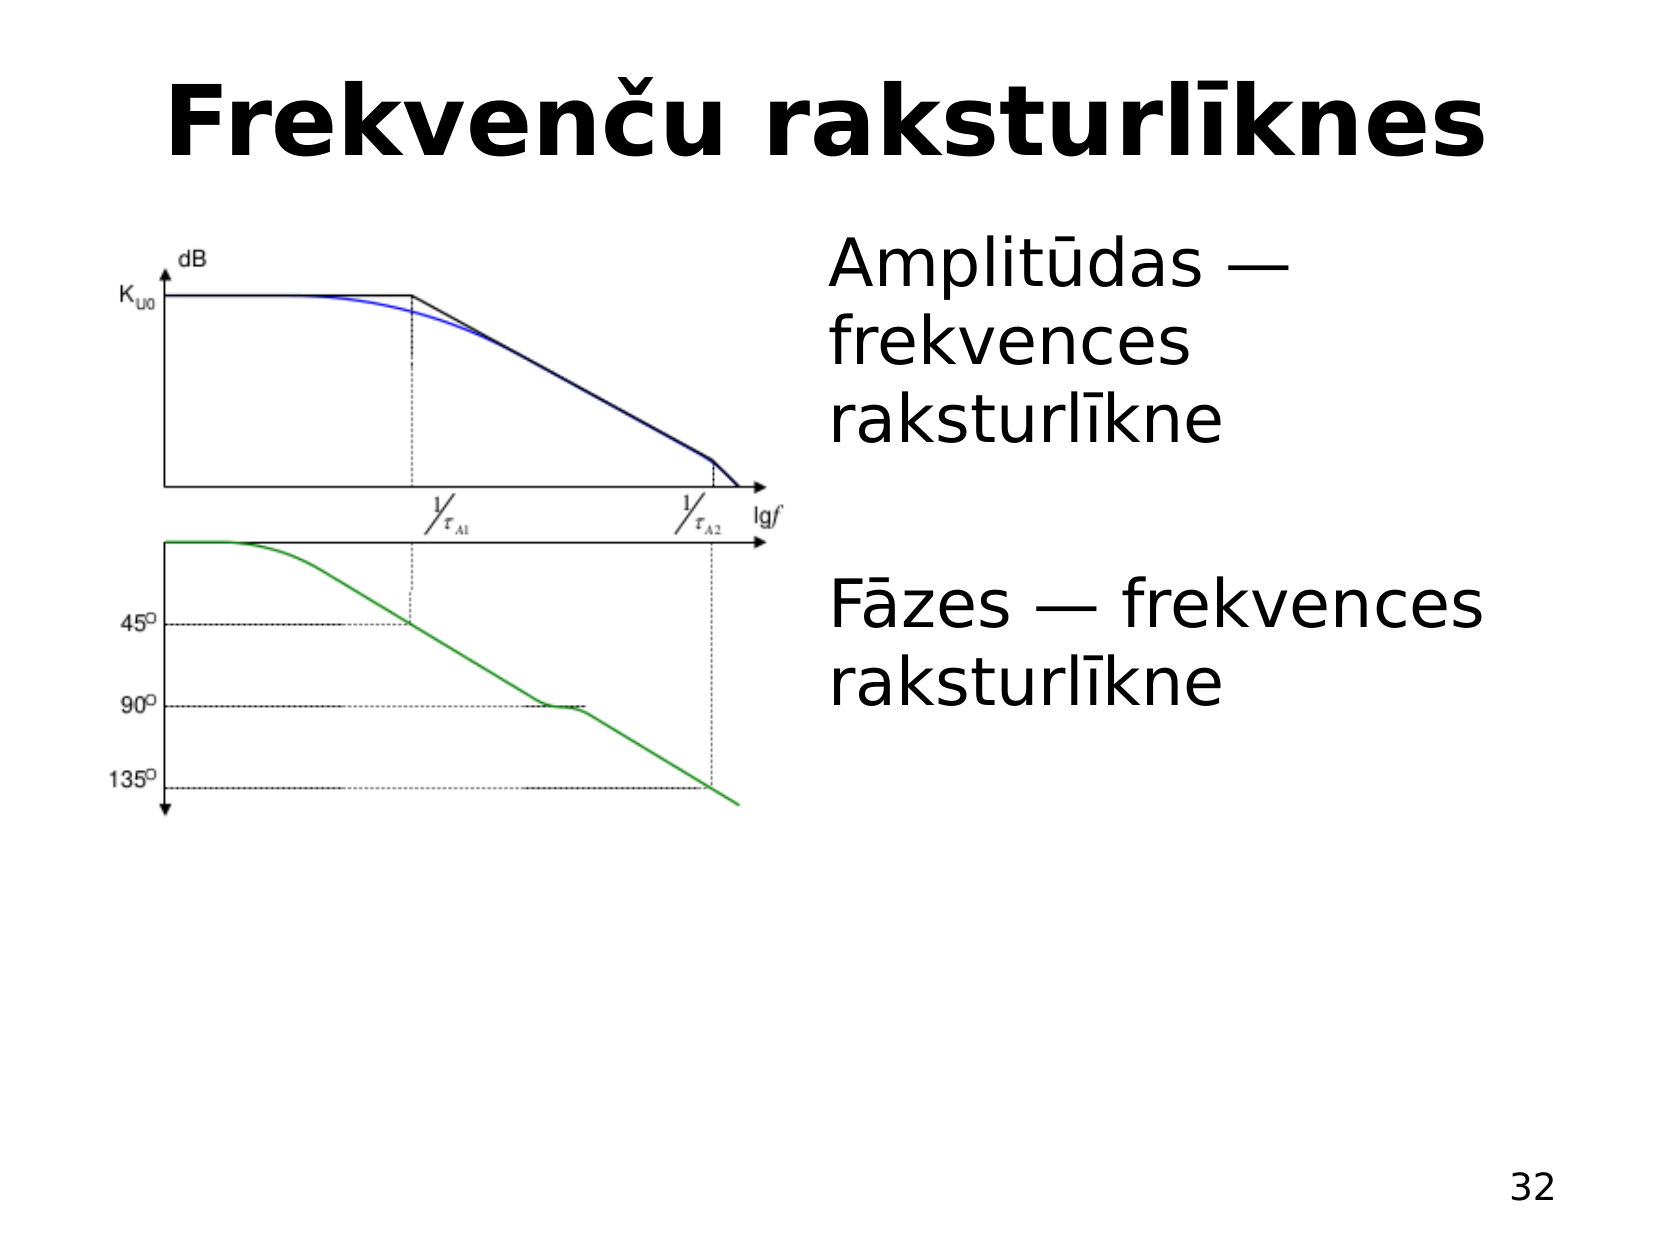

# Frekvenču raksturlīknes
Amplitūdas — frekvences raksturlīkne
Fāzes — frekvences raksturlīkne